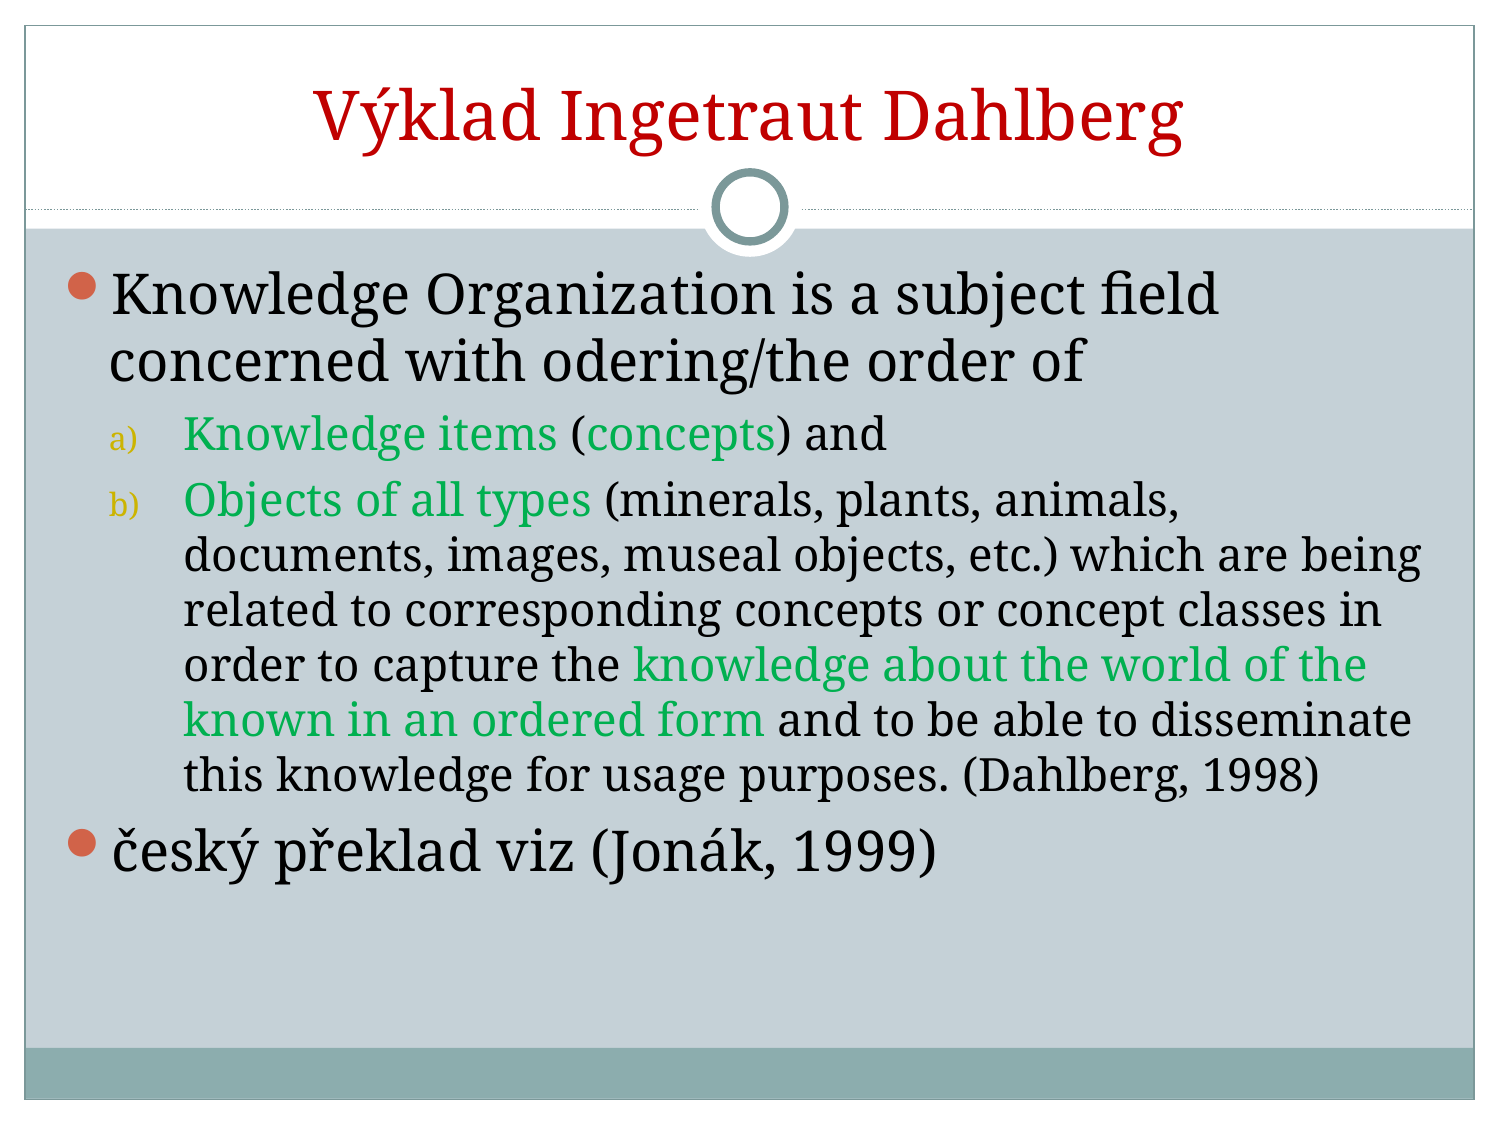

# Výklad Ingetraut Dahlberg
Knowledge Organization is a subject field concerned with odering/the order of
Knowledge items (concepts) and
Objects of all types (minerals, plants, animals, documents, images, museal objects, etc.) which are being related to corresponding concepts or concept classes in order to capture the knowledge about the world of the known in an ordered form and to be able to disseminate this knowledge for usage purposes. (Dahlberg, 1998)
český překlad viz (Jonák, 1999)